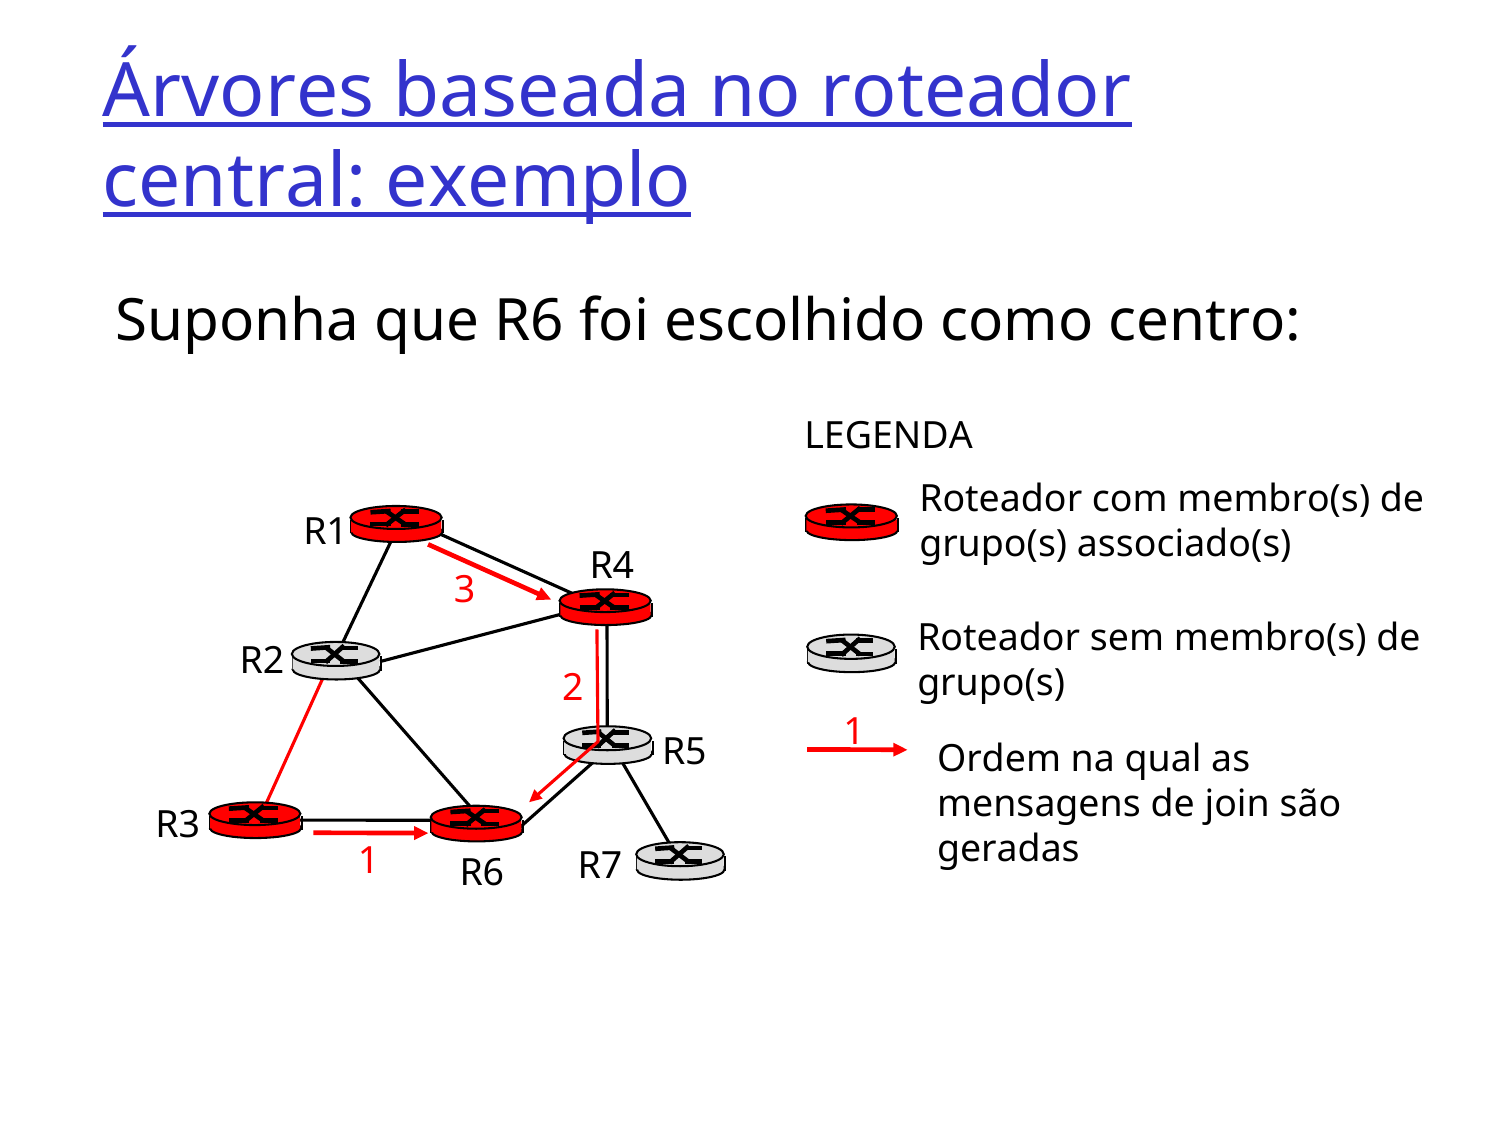

Árvores baseada no roteador central: exemplo
Suponha que R6 foi escolhido como centro:
LEGENDA
Roteador com membro(s) de
grupo(s) associado(s)
R1
R4
3
Roteador sem membro(s) de
grupo(s)
R2
2
1
R5
Ordem na qual as mensagens de join são geradas
R3
1
R7
R6